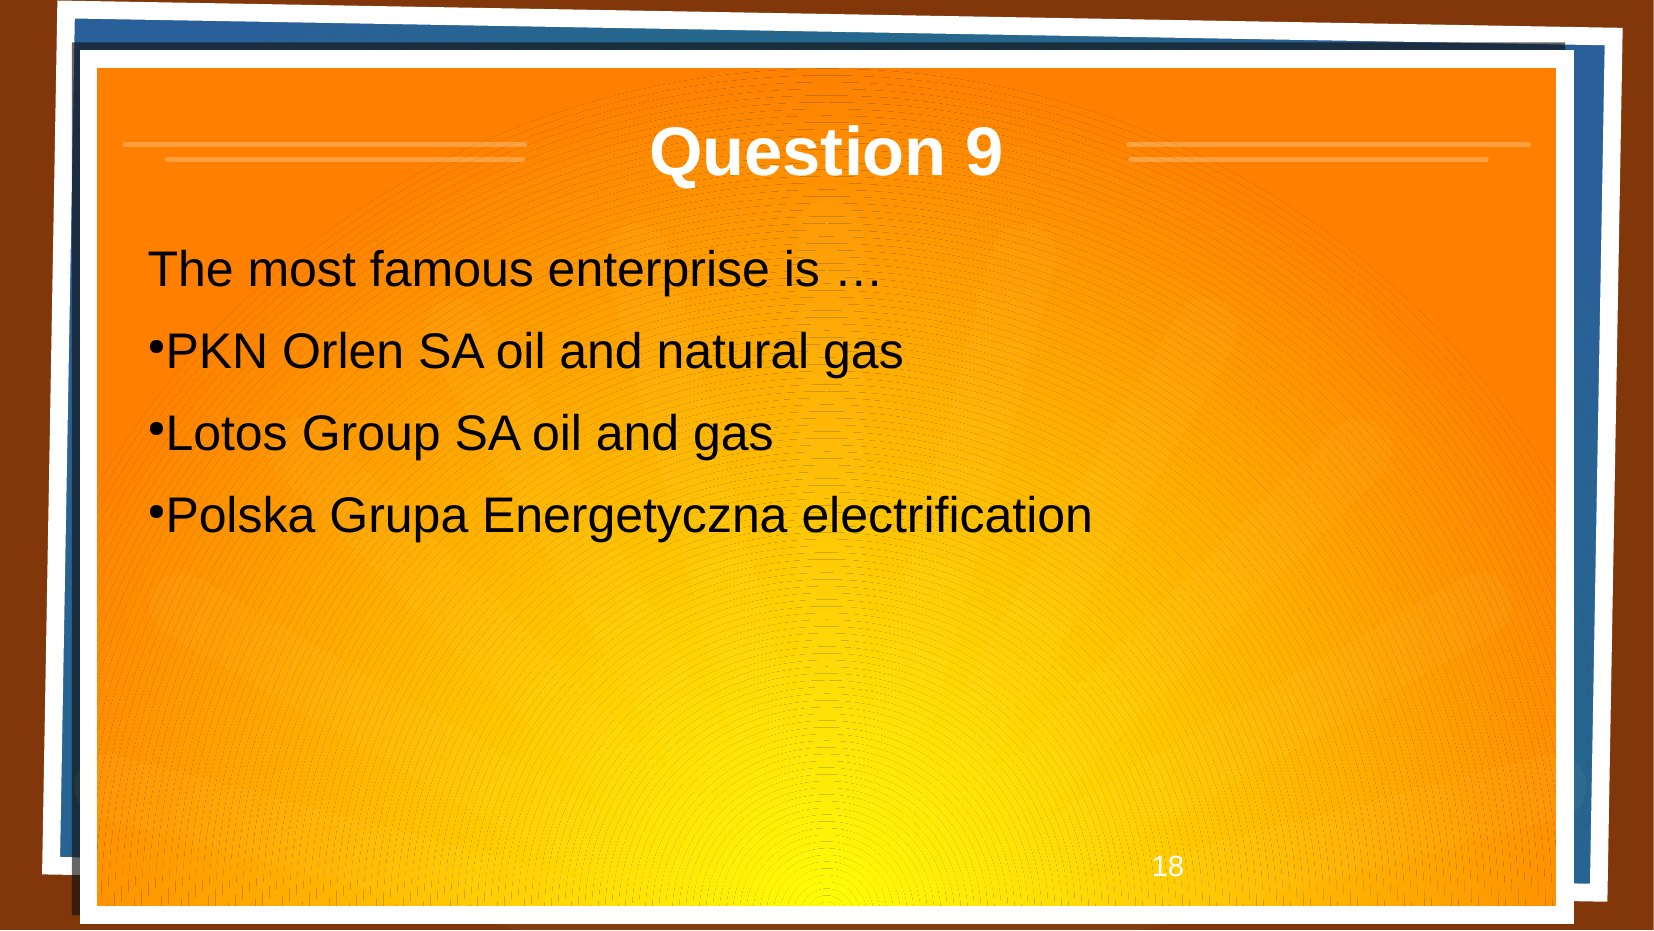

# Question 9
The most famous enterprise is …
PKN Orlen SA oil and natural gas
Lotos Group SA oil and gas
Polska Grupa Energetyczna electrification